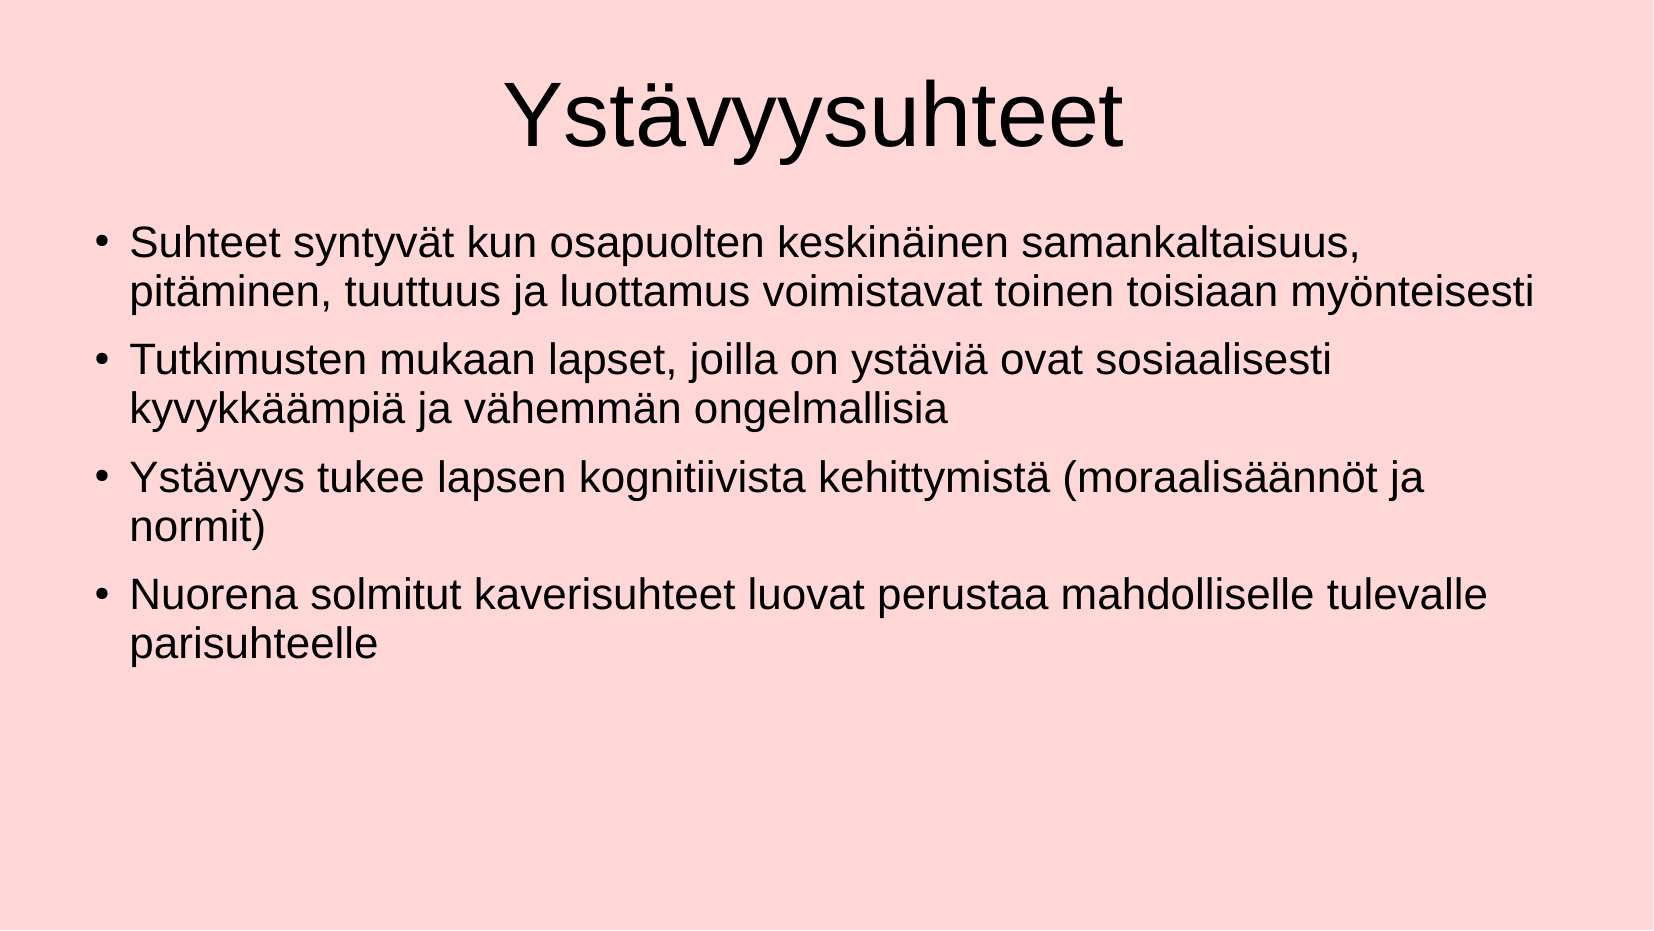

# Ystävyysuhteet
Suhteet syntyvät kun osapuolten keskinäinen samankaltaisuus, pitäminen, tuuttuus ja luottamus voimistavat toinen toisiaan myönteisesti
Tutkimusten mukaan lapset, joilla on ystäviä ovat sosiaalisesti kyvykkäämpiä ja vähemmän ongelmallisia
Ystävyys tukee lapsen kognitiivista kehittymistä (moraalisäännöt ja normit)
Nuorena solmitut kaverisuhteet luovat perustaa mahdolliselle tulevalle parisuhteelle